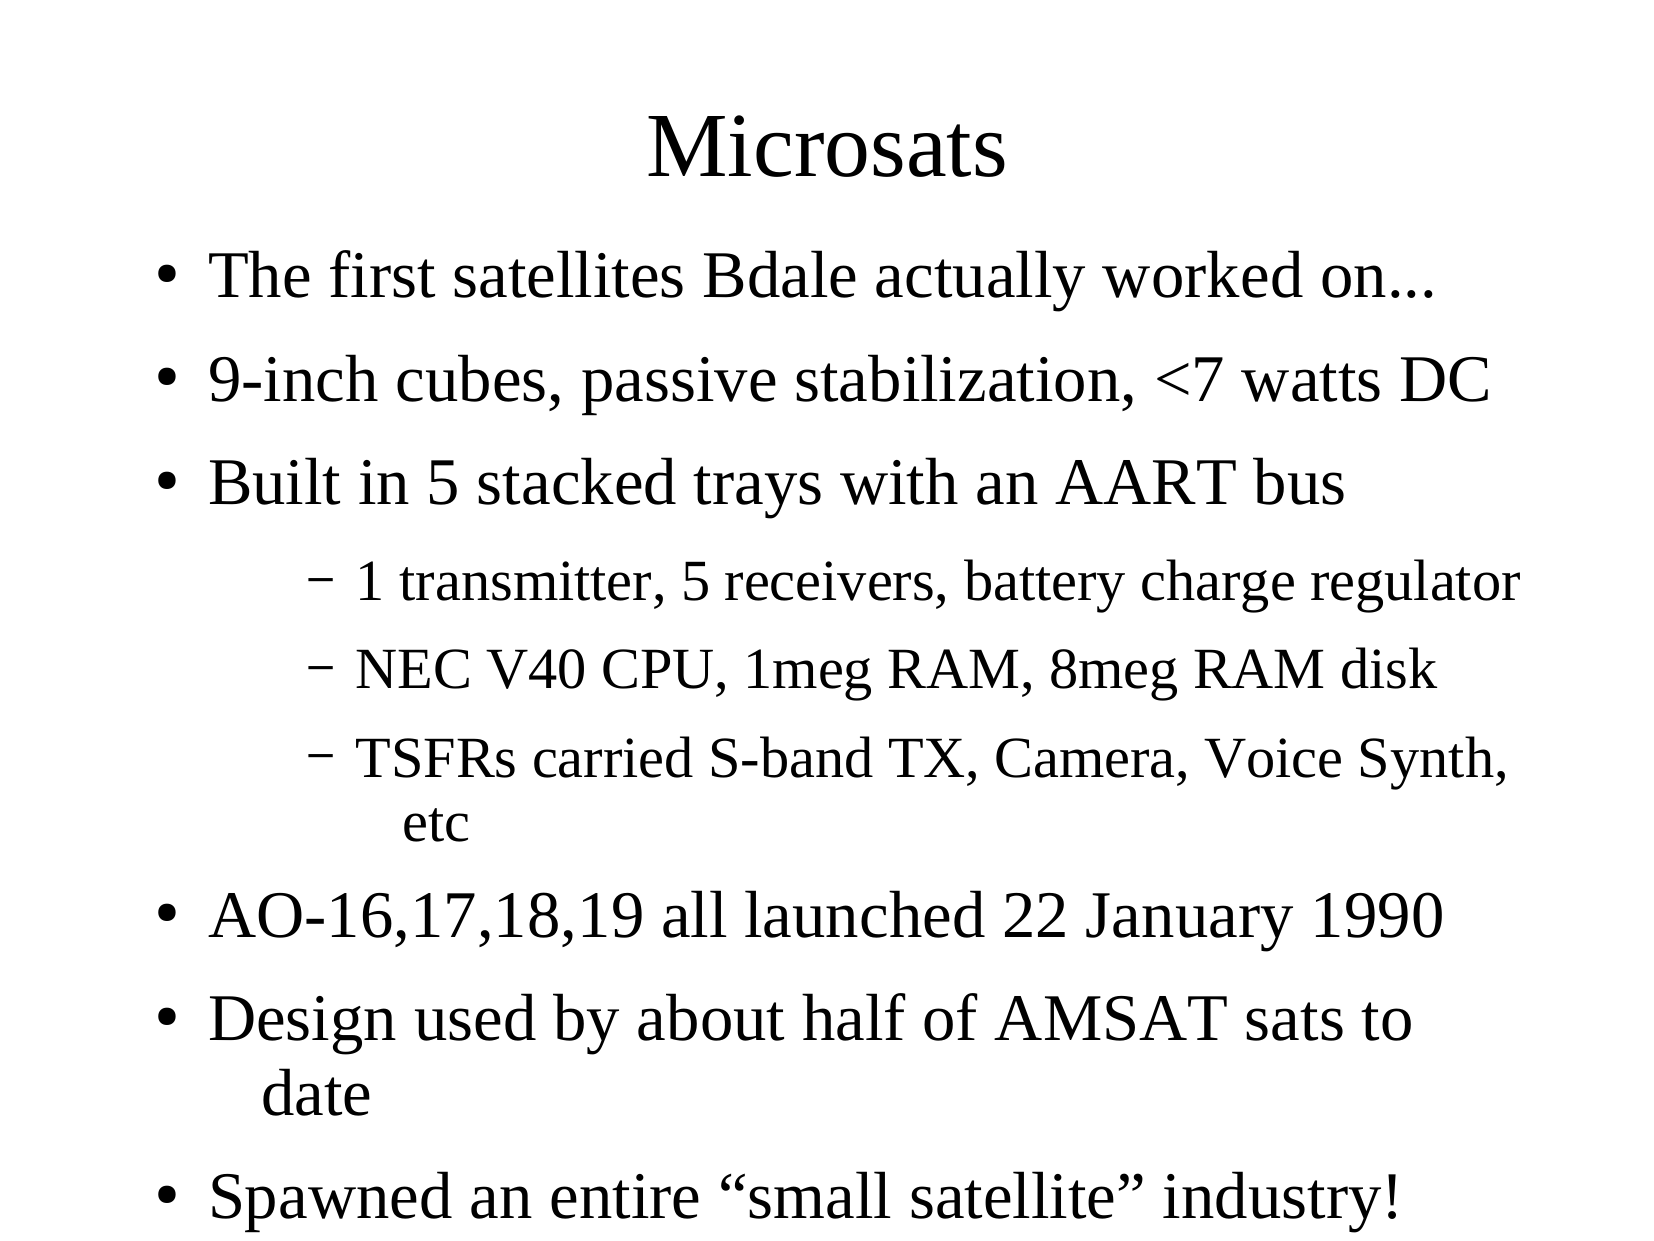

# Microsats
The first satellites Bdale actually worked on...
9-inch cubes, passive stabilization, <7 watts DC
Built in 5 stacked trays with an AART bus
1 transmitter, 5 receivers, battery charge regulator
NEC V40 CPU, 1meg RAM, 8meg RAM disk
TSFRs carried S-band TX, Camera, Voice Synth, etc
AO-16,17,18,19 all launched 22 January 1990
Design used by about half of AMSAT sats to date
Spawned an entire “small satellite” industry!